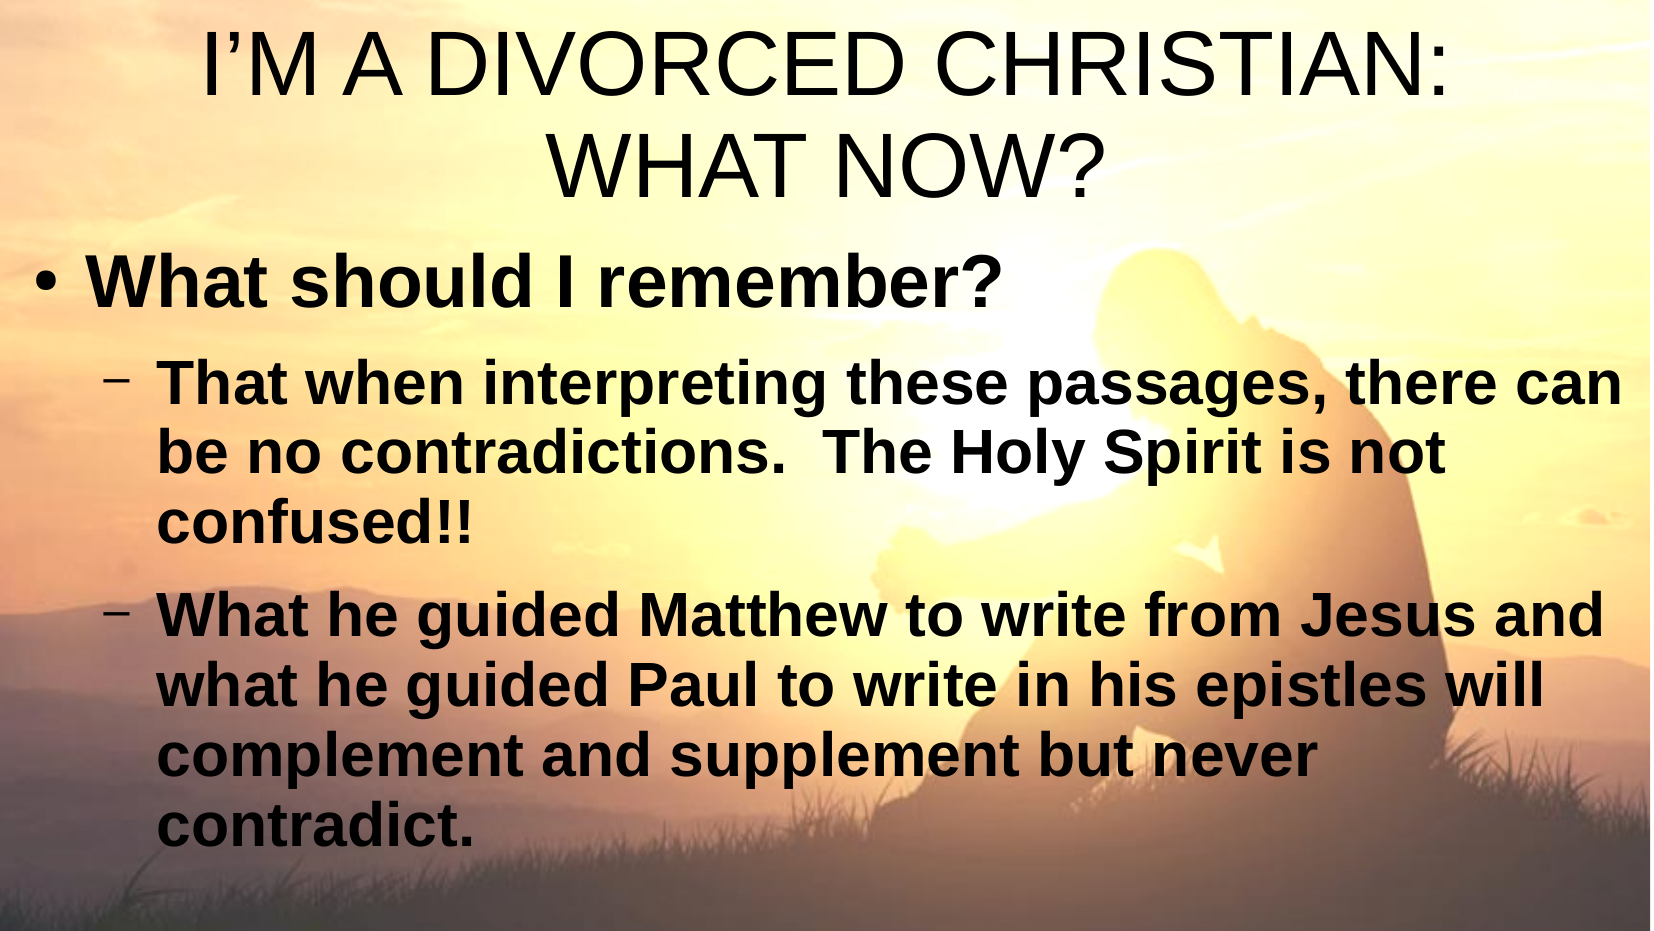

# I’M A DIVORCED CHRISTIAN: WHAT NOW?
What should I remember?
That when interpreting these passages, there can be no contradictions. The Holy Spirit is not confused!!
What he guided Matthew to write from Jesus and what he guided Paul to write in his epistles will complement and supplement but never contradict.